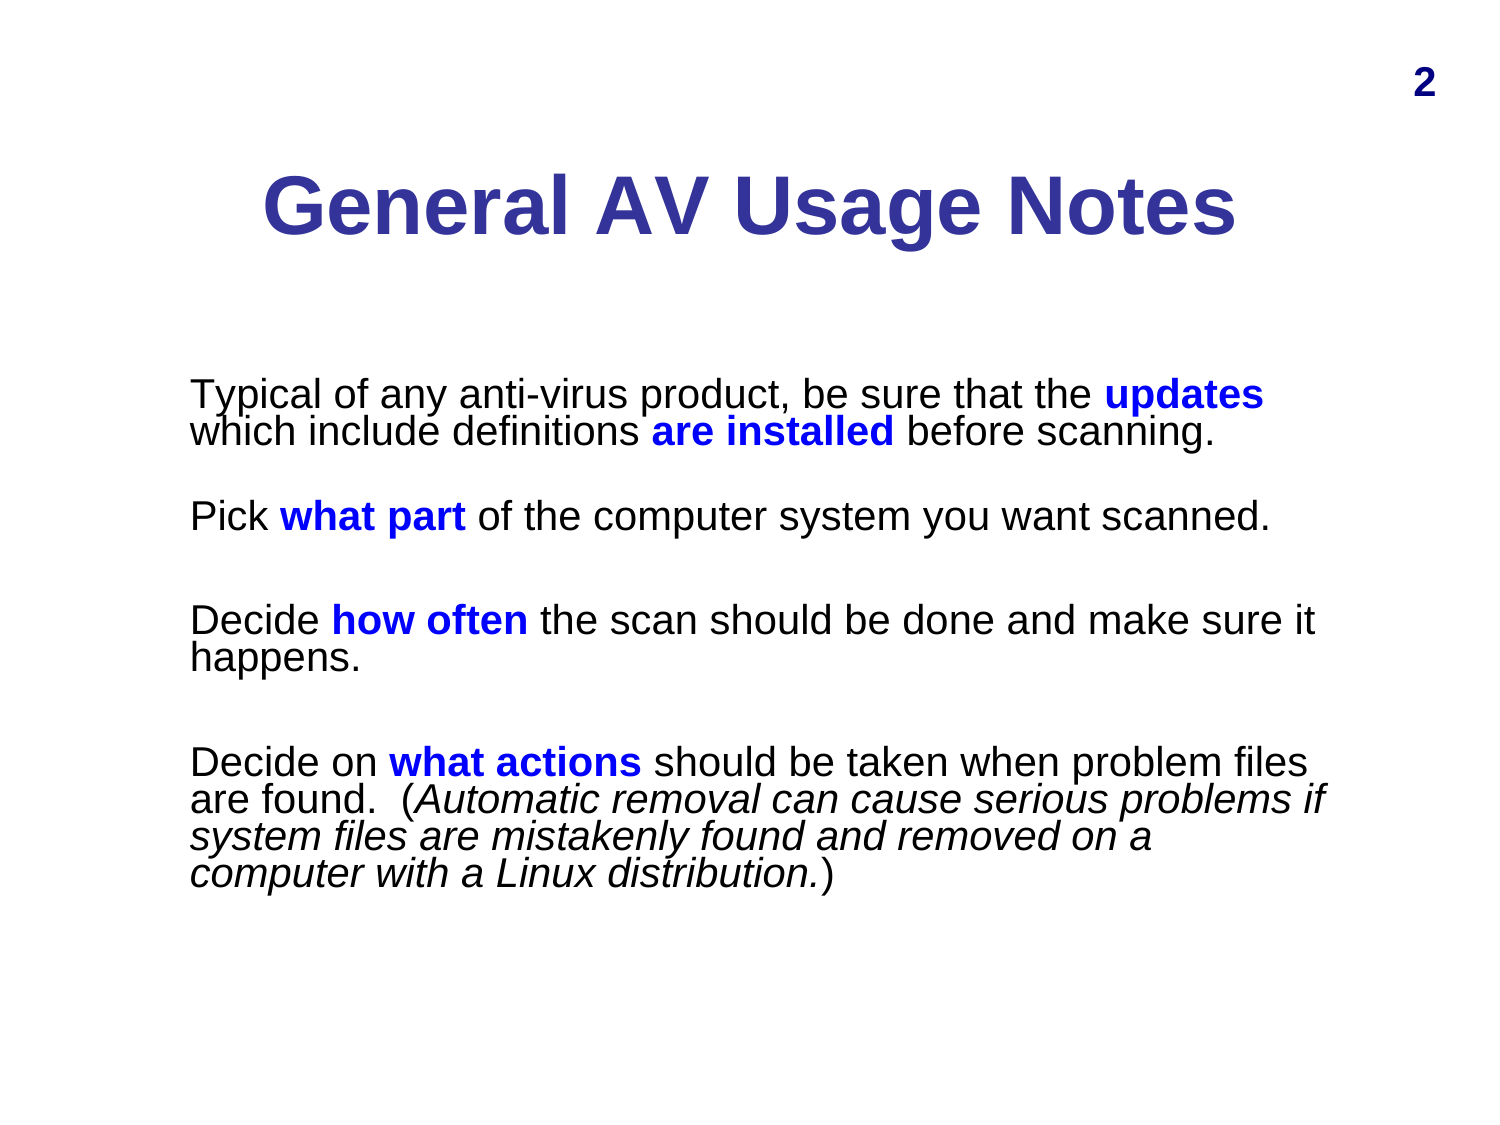

2
# General AV Usage Notes
Typical of any anti-virus product, be sure that the updates which include definitions are installed before scanning.
Pick what part of the computer system you want scanned.
Decide how often the scan should be done and make sure it happens.
Decide on what actions should be taken when problem files are found. (Automatic removal can cause serious problems if system files are mistakenly found and removed on a computer with a Linux distribution.)